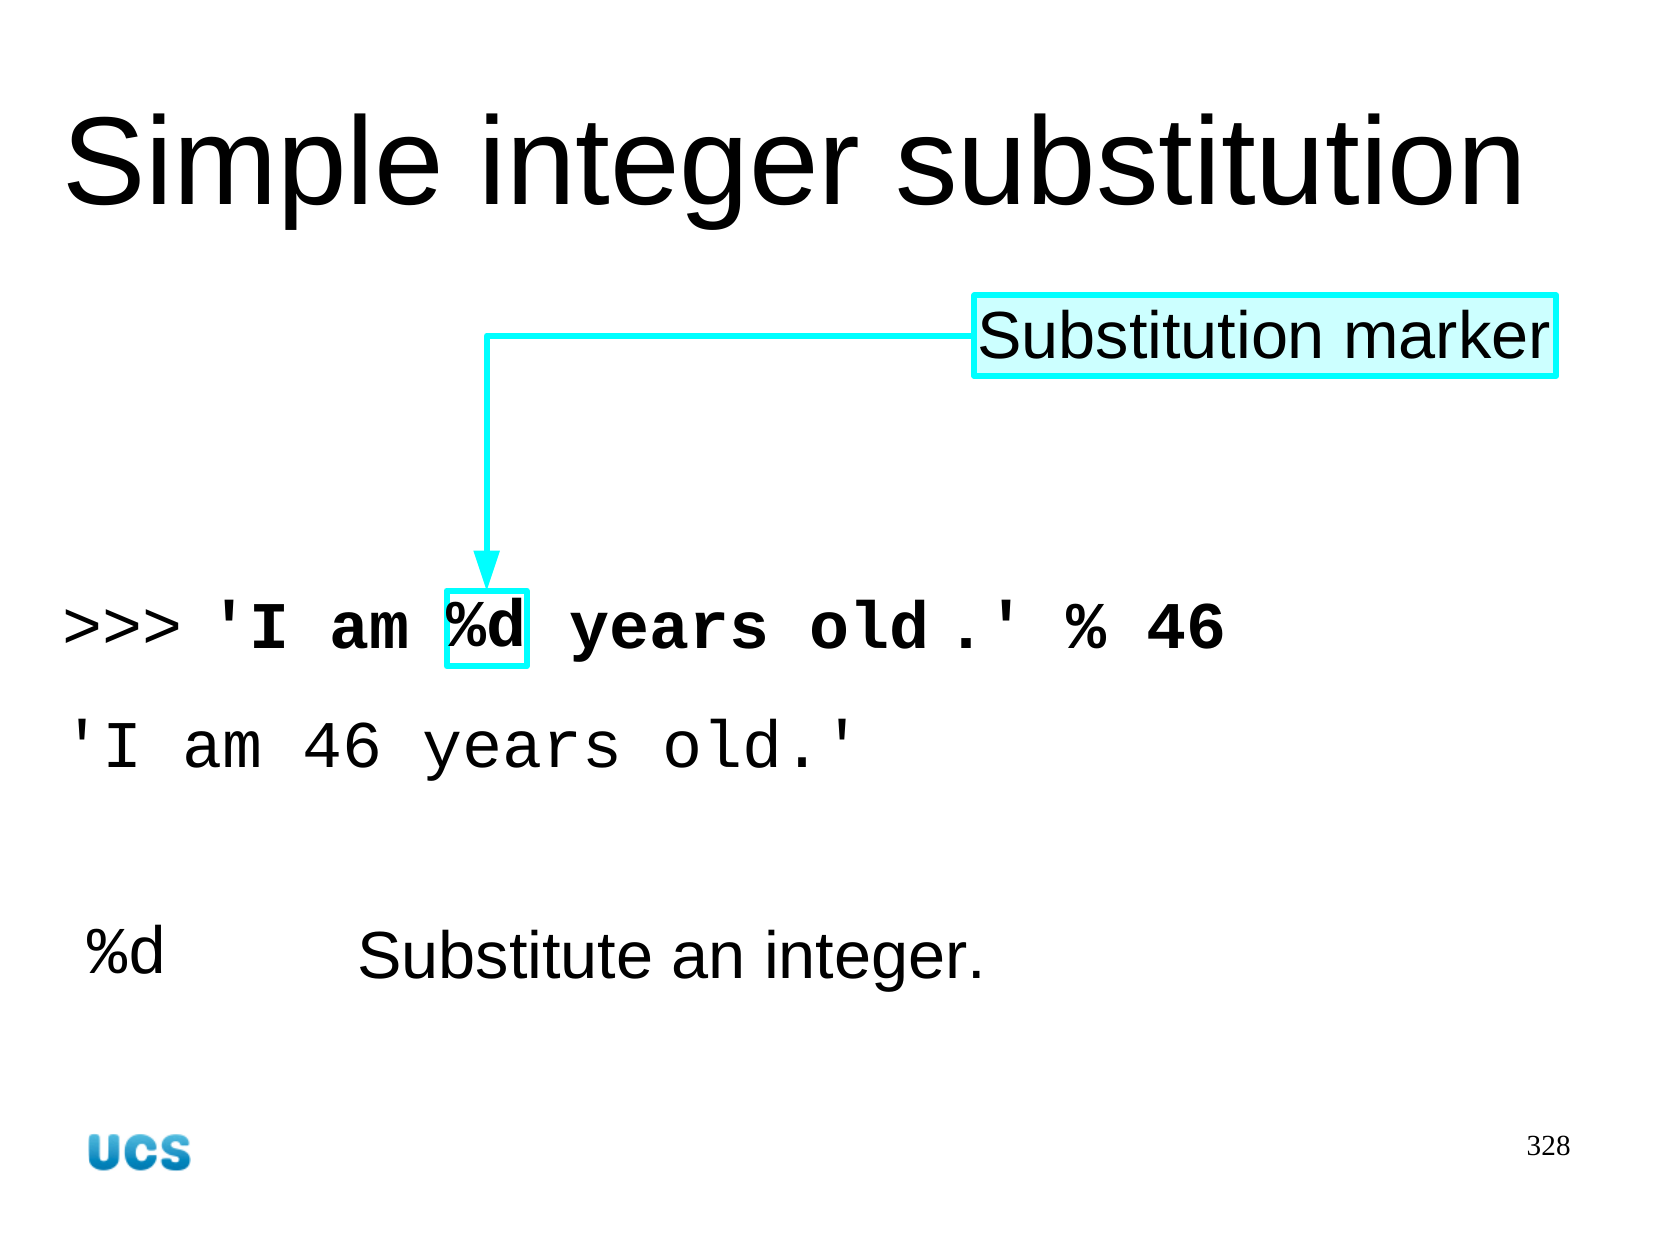

Simple integer substitution
Substitution marker
>>>
'I am
%d
years old
.'
%
46
'I am 46 years old.'
%d
Substitute an integer.
328